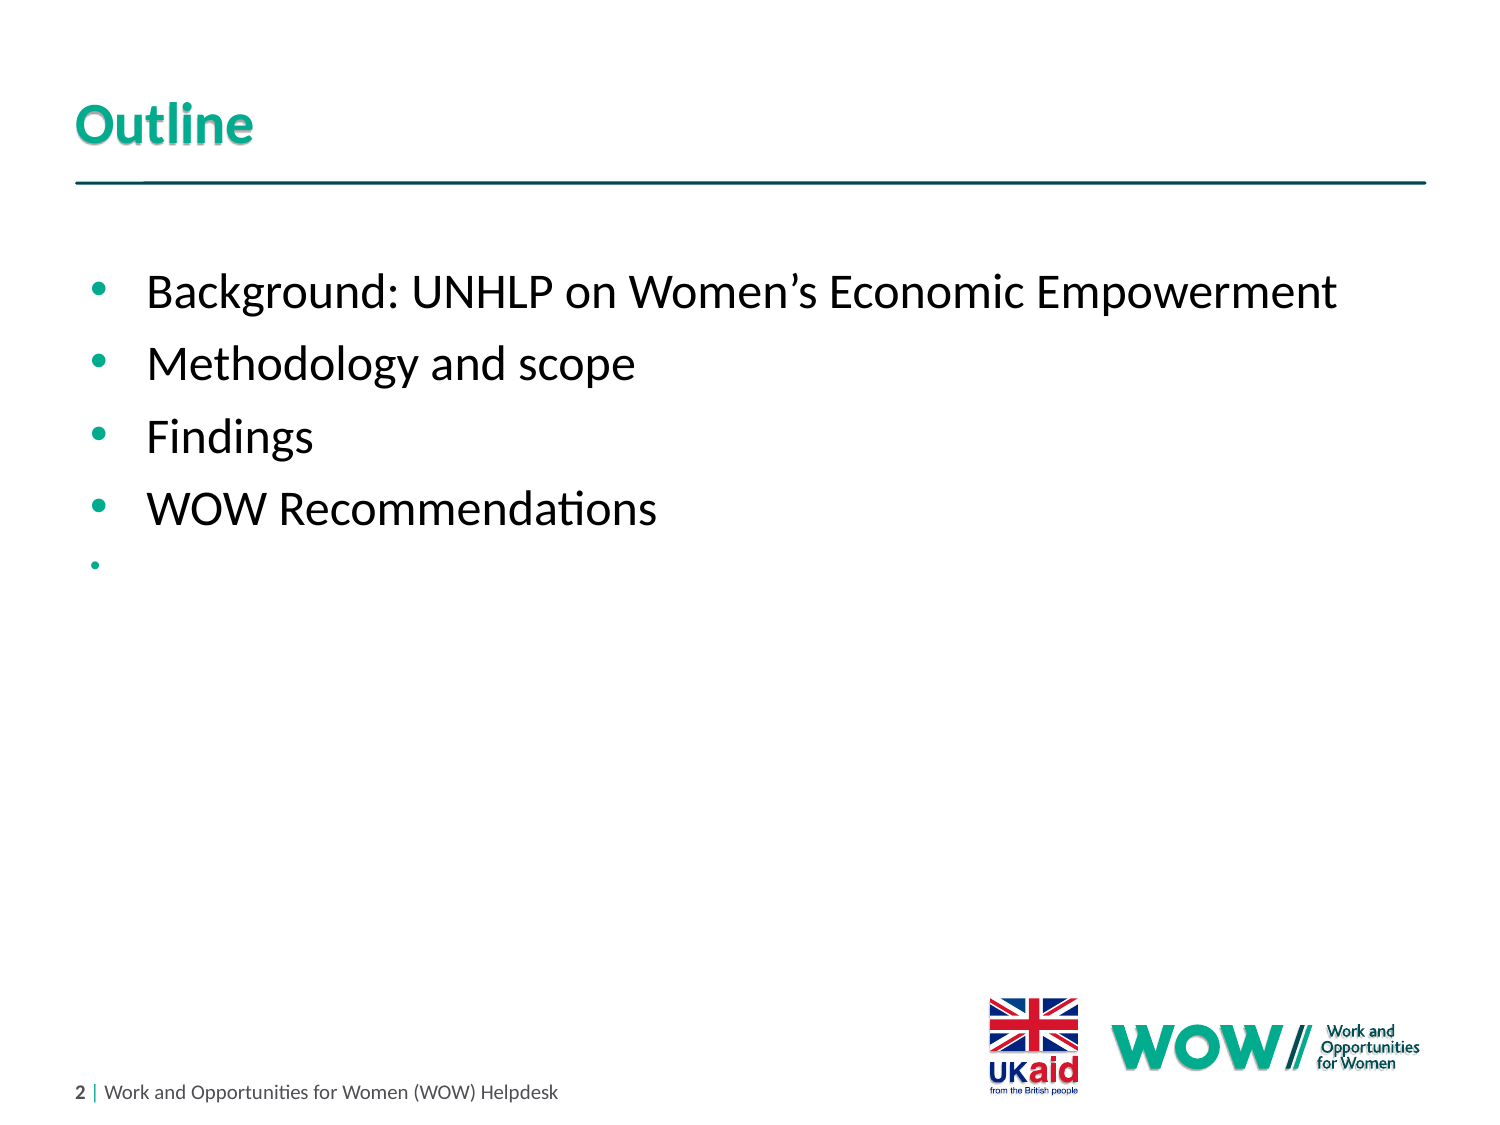

# Outline
Background: UNHLP on Women’s Economic Empowerment
Methodology and scope
Findings
WOW Recommendations
1 | Work and Opportunities for Women (WOW) Helpdesk